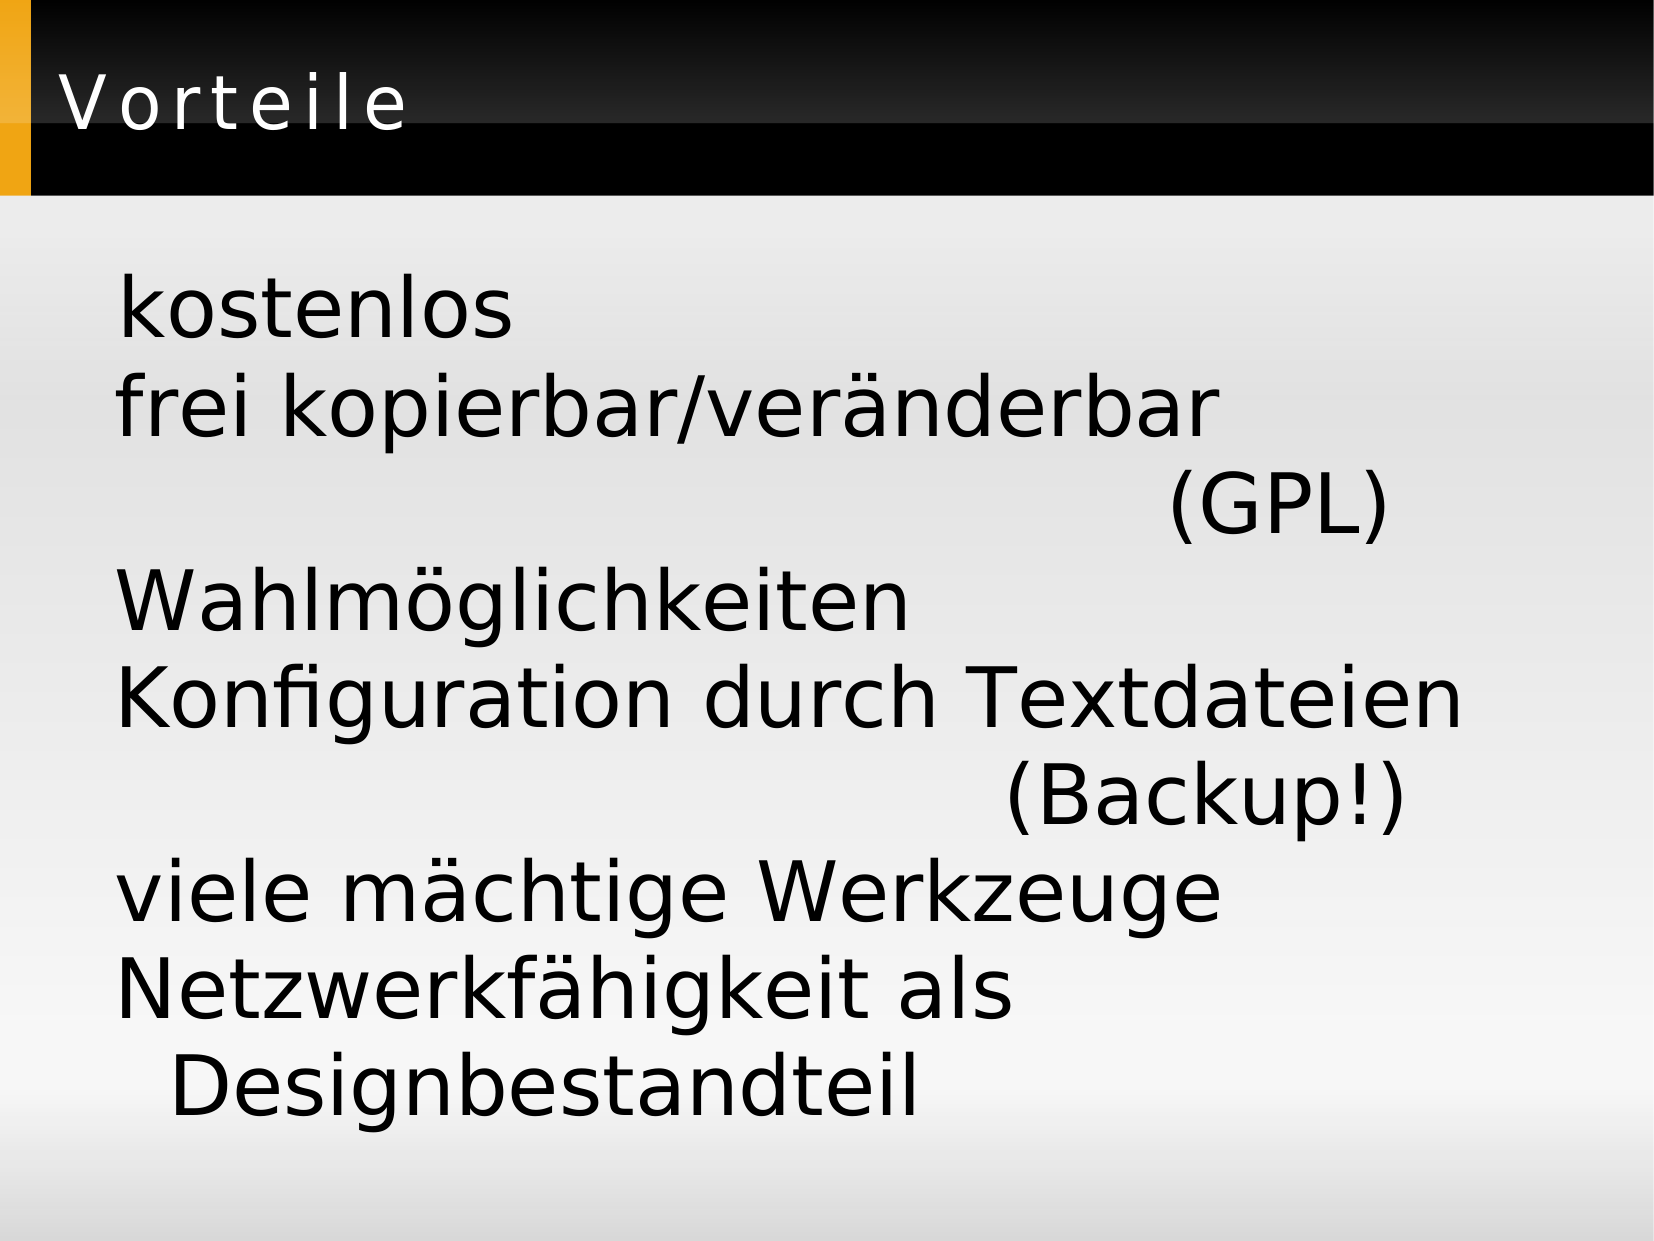

# Vorteile
 kostenlos
 frei kopierbar/veränderbar
									 		(GPL)
 Wahlmöglichkeiten
 Konfiguration durch Textdateien 													(Backup!)
 viele mächtige Werkzeuge
 Netzwerkfähigkeit als
 Designbestandteil